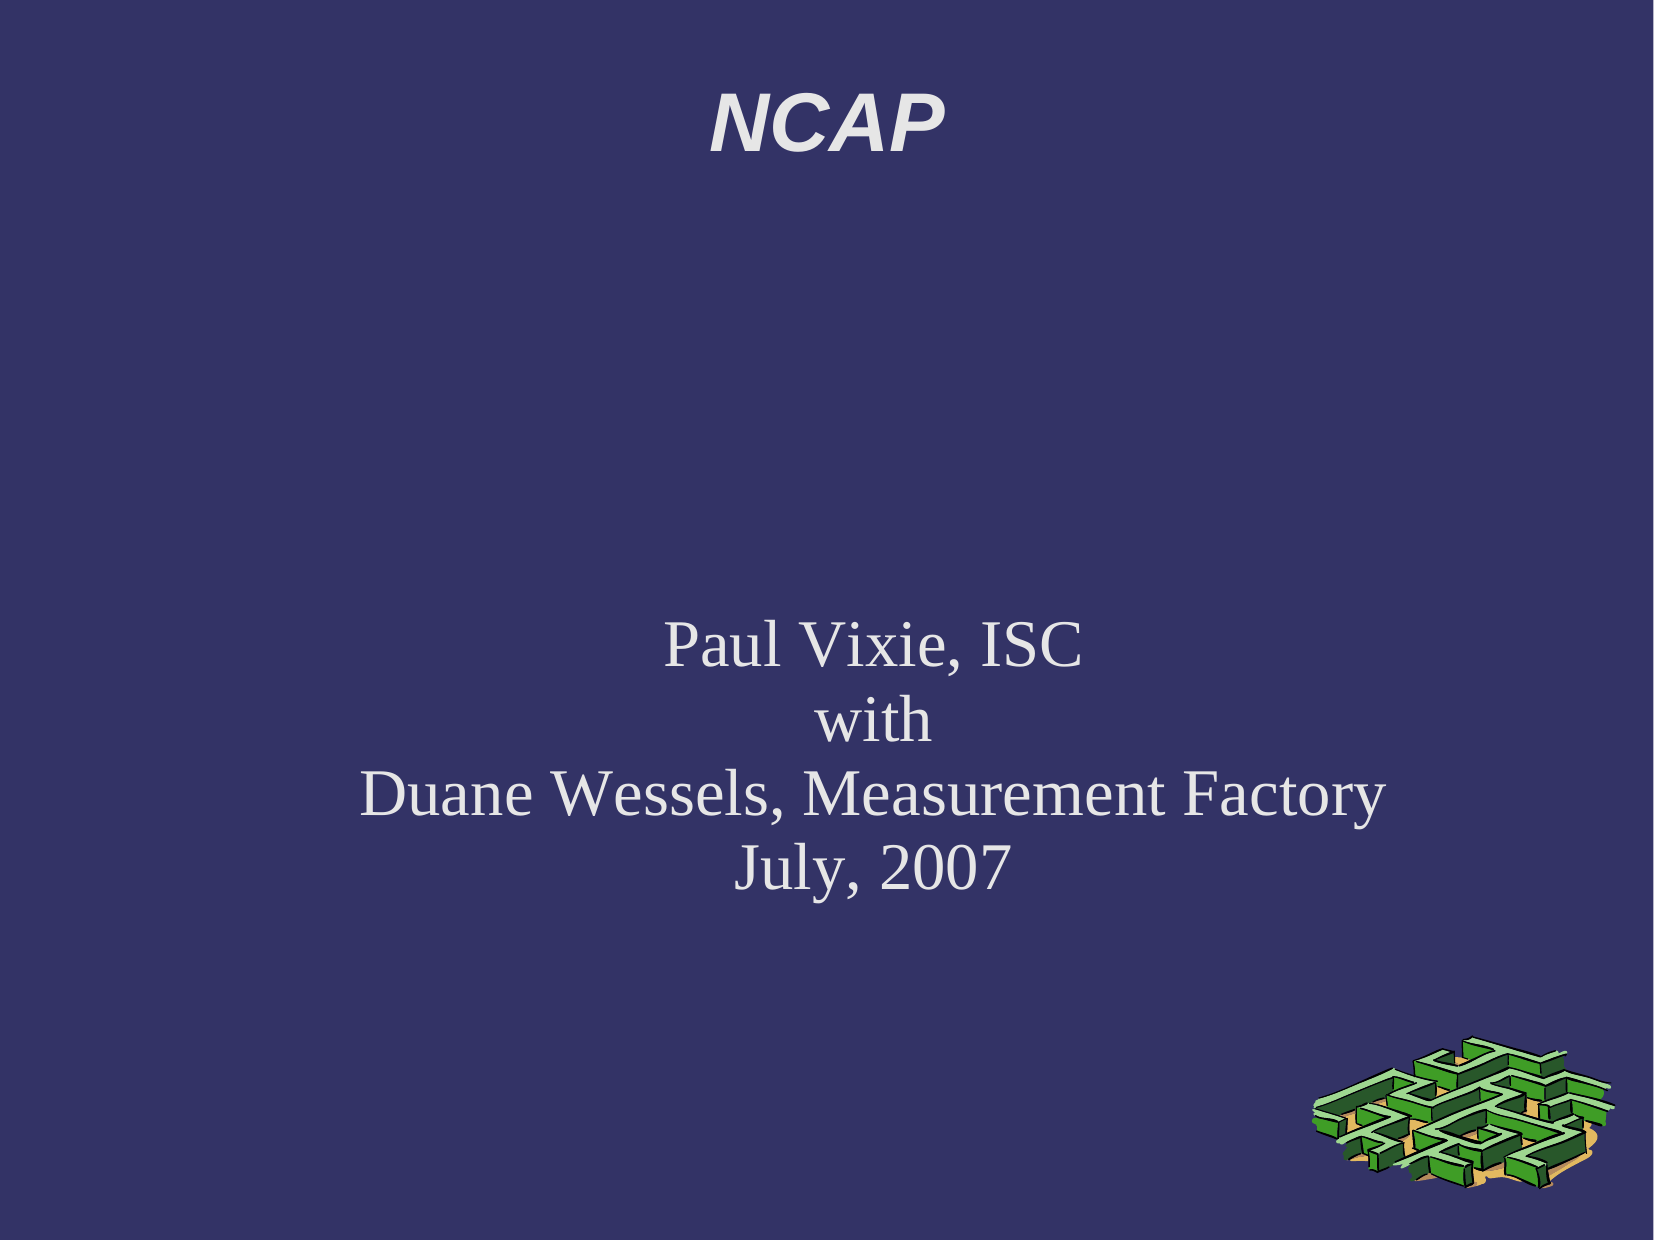

# NCAP
Paul Vixie, ISC
with
Duane Wessels, Measurement Factory
July, 2007